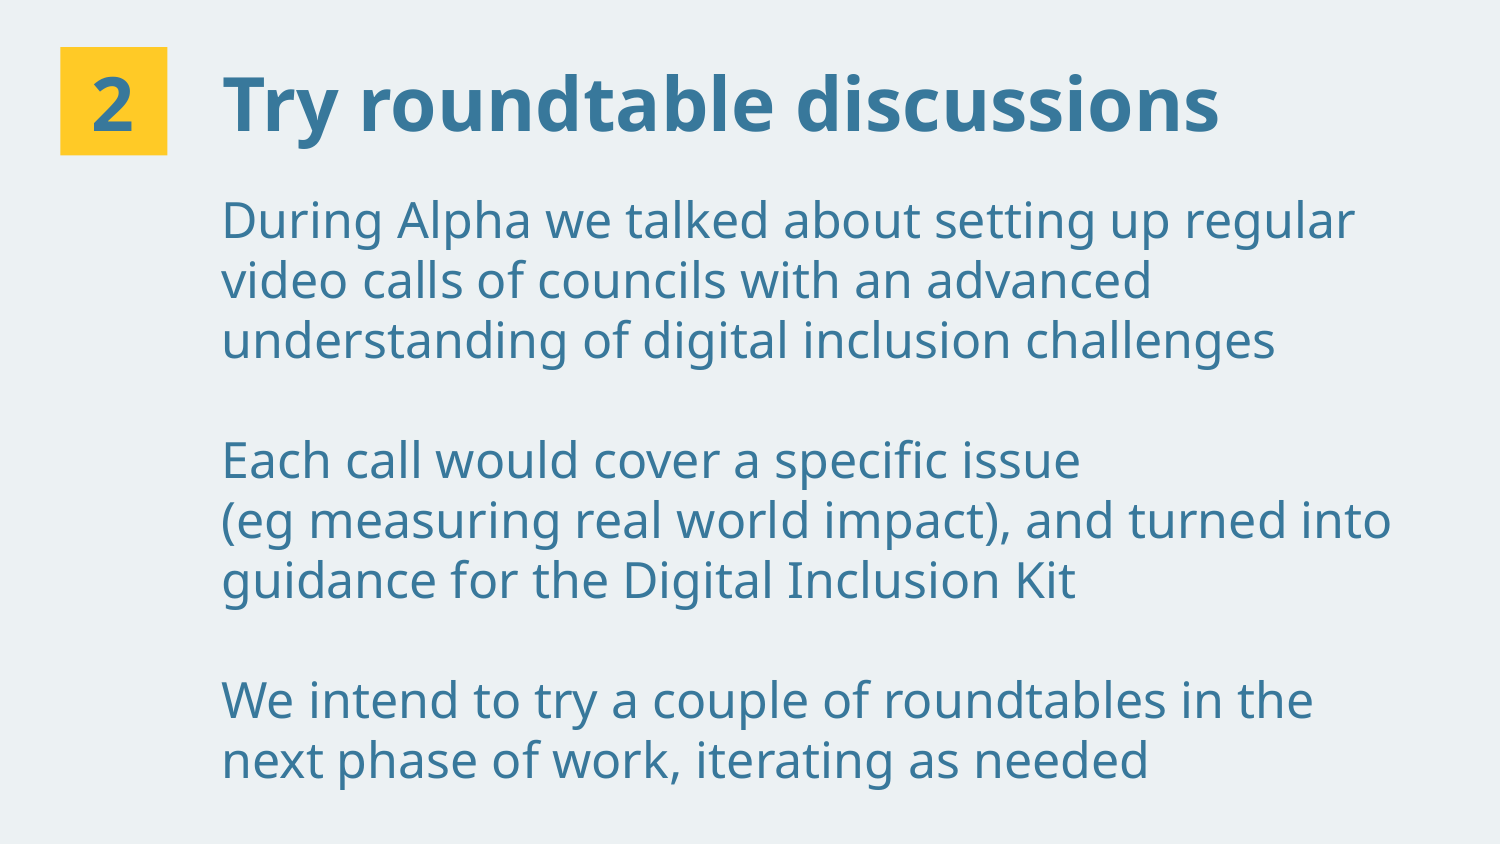

2
# Try roundtable discussions
During Alpha we talked about setting up regular video calls of councils with an advanced understanding of digital inclusion challenges
Each call would cover a specific issue
(eg measuring real world impact), and turned into guidance for the Digital Inclusion Kit
We intend to try a couple of roundtables in the next phase of work, iterating as needed